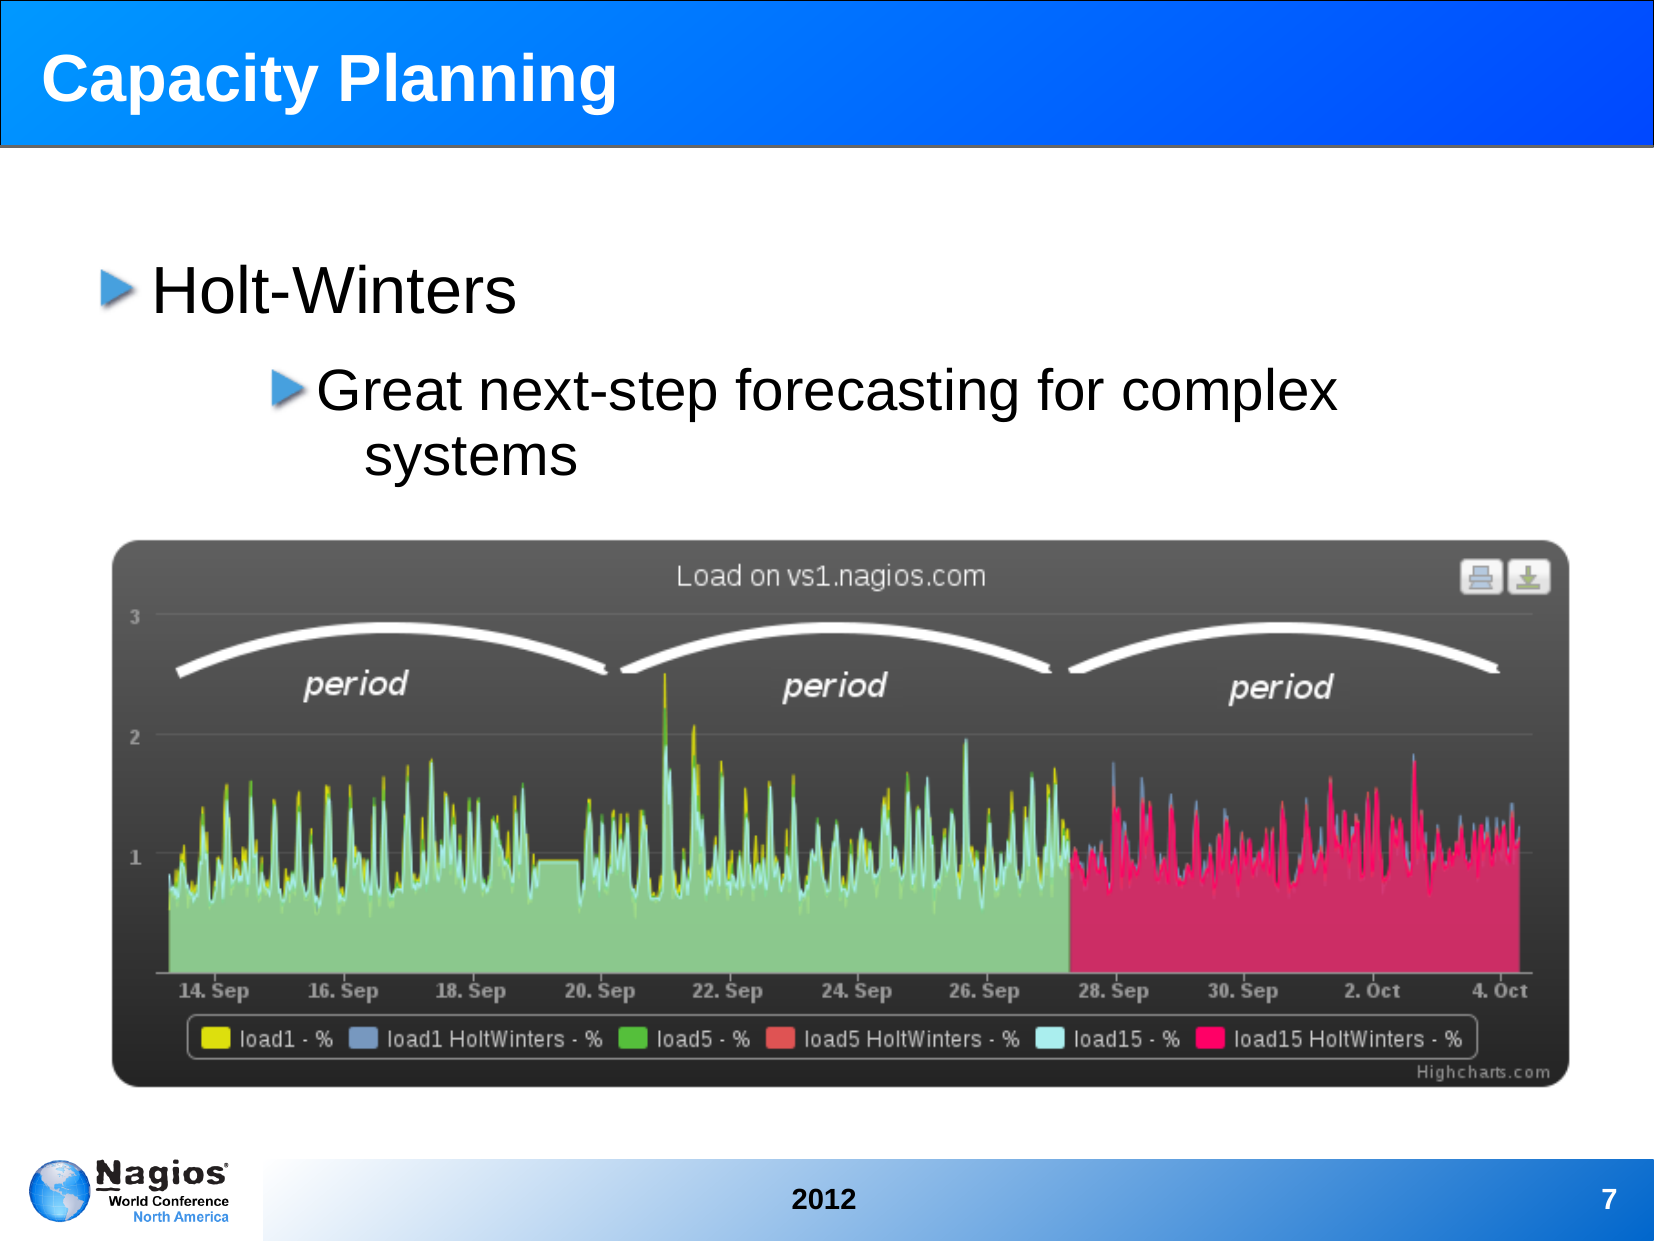

# Capacity Planning
Holt-Winters
Great next-step forecasting for complex systems
2011
7